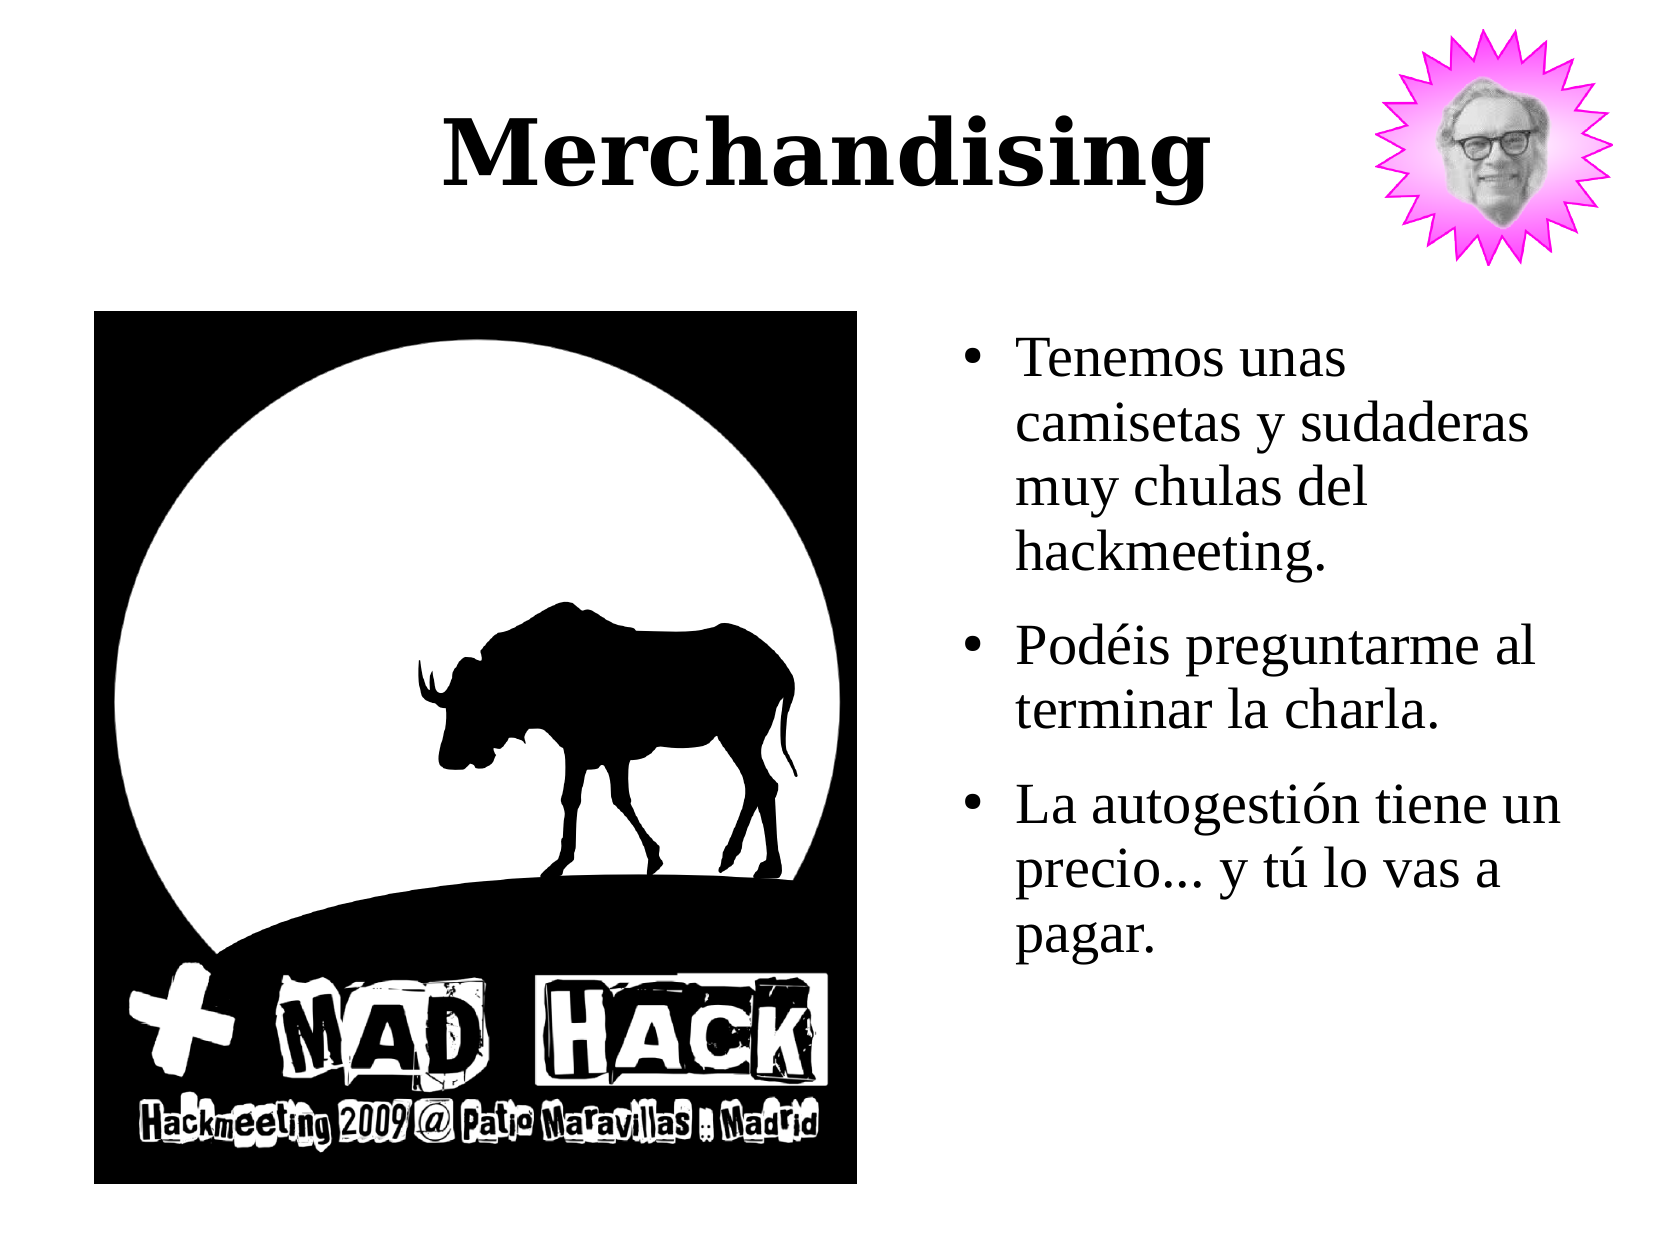

# Merchandising
Tenemos unas camisetas y sudaderas muy chulas del hackmeeting.
Podéis preguntarme al terminar la charla.
La autogestión tiene un precio... y tú lo vas a pagar.